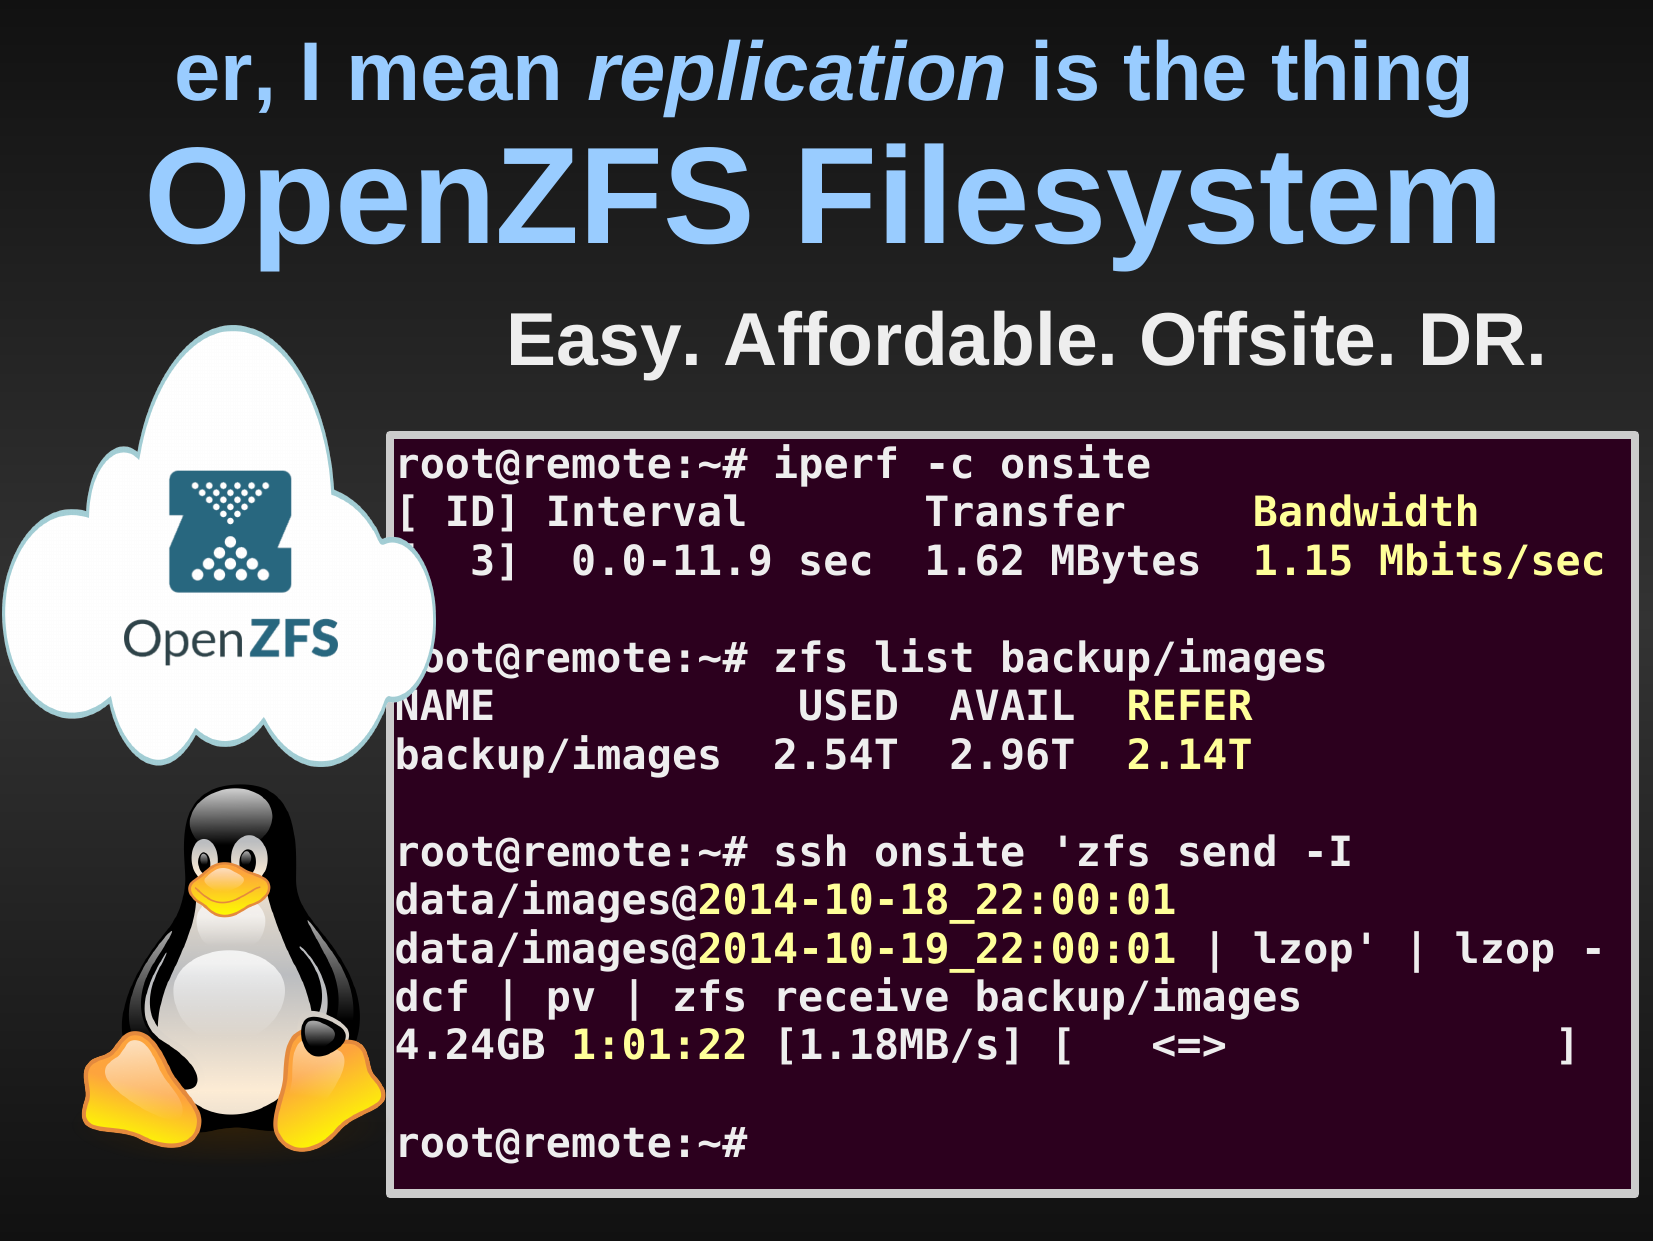

er, I mean replication is the thing
OpenZFS Filesystem
Easy. Affordable. Offsite. DR.
# root@remote:~# iperf -c onsite [ ID] Interval Transfer Bandwidth
[ 3] 0.0-11.9 sec 1.62 MBytes 1.15 Mbits/sec
root@remote:~# zfs list backup/images
NAME USED AVAIL REFER
backup/images 2.54T 2.96T 2.14T
root@remote:~# ssh onsite 'zfs send -I data/images@2014-10-18_22:00:01 data/images@2014-10-19_22:00:01 | lzop' | lzop -dcf | pv | zfs receive backup/images
4.24GB 1:01:22 [1.18MB/s] [ <=> ]
root@remote:~#